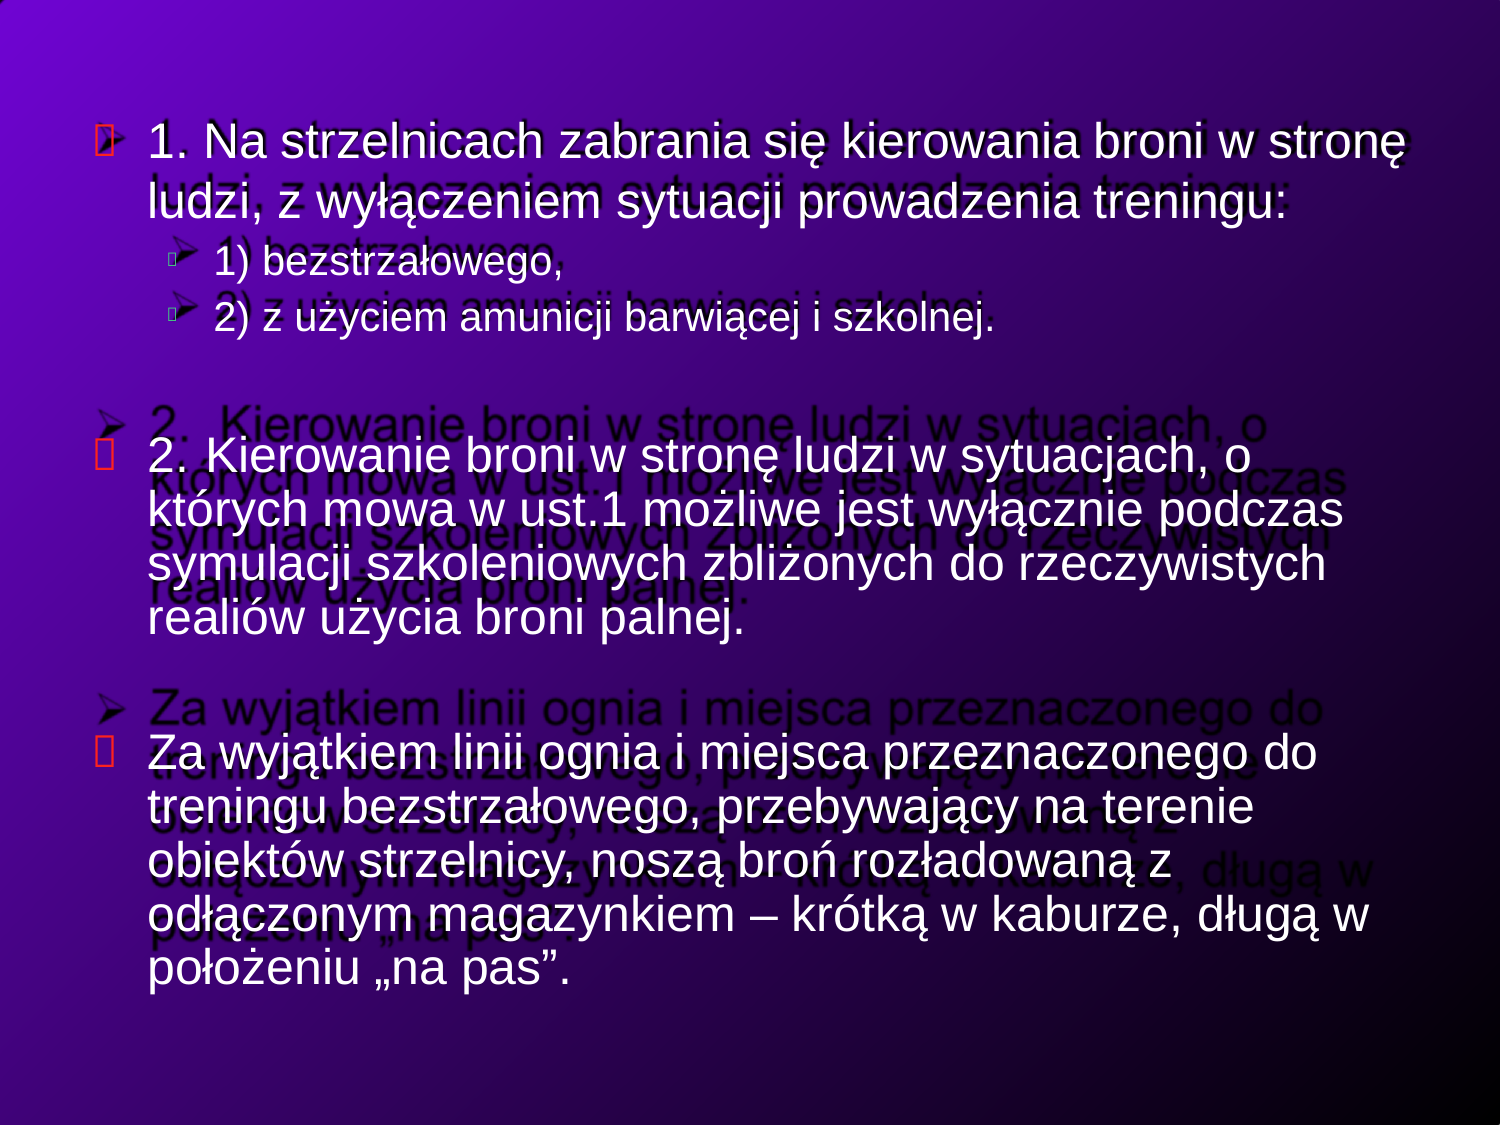

1. Na strzelnicach zabrania się kierowania broni w stronę ludzi, z wyłączeniem sytuacji prowadzenia treningu:
1) bezstrzałowego,
2) z użyciem amunicji barwiącej i szkolnej.
2.	Kierowanie broni w stronę ludzi w sytuacjach, o których mowa w ust.1 możliwe jest wyłącznie podczas symulacji szkoleniowych zbliżonych do rzeczywistych realiów użycia broni palnej.
Za wyjątkiem linii ognia i miejsca przeznaczonego do treningu bezstrzałowego, przebywający na terenie obiektów strzelnicy, noszą broń rozładowaną z odłączonym magazynkiem – krótką w kaburze, długą w położeniu „na pas”.